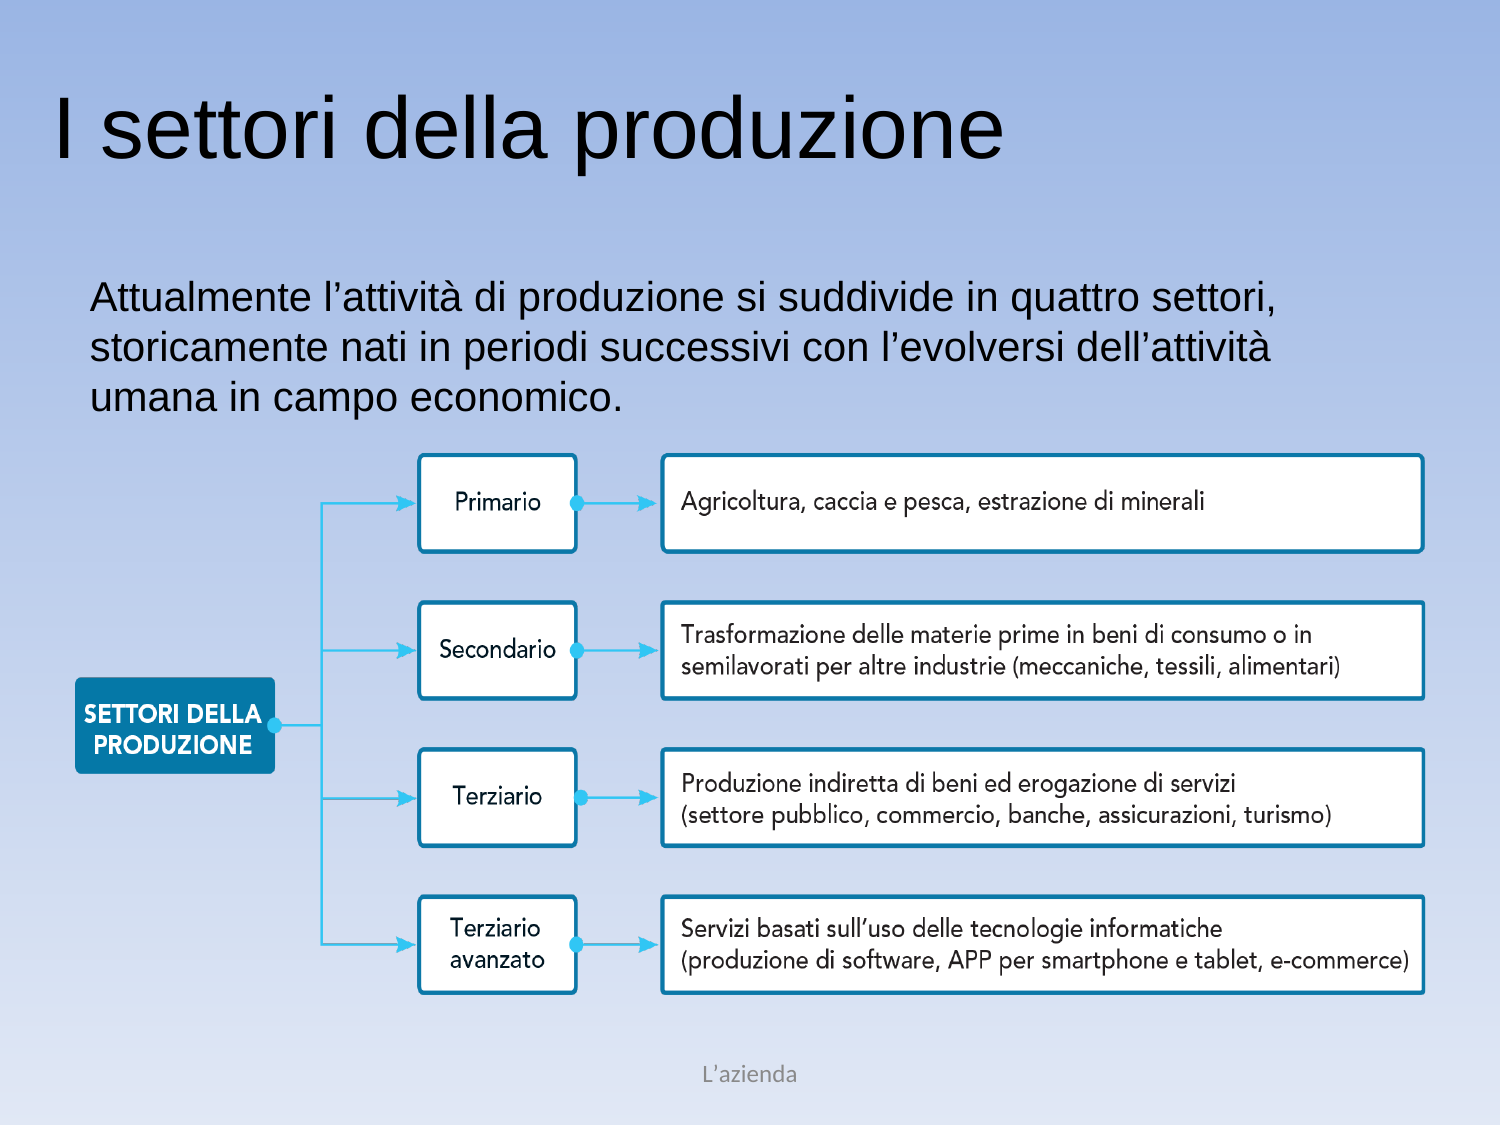

I settori della produzione
Attualmente l’attività di produzione si suddivide in quattro settori, storicamente nati in periodi successivi con l’evolversi dell’attività umana in campo economico.
L’azienda